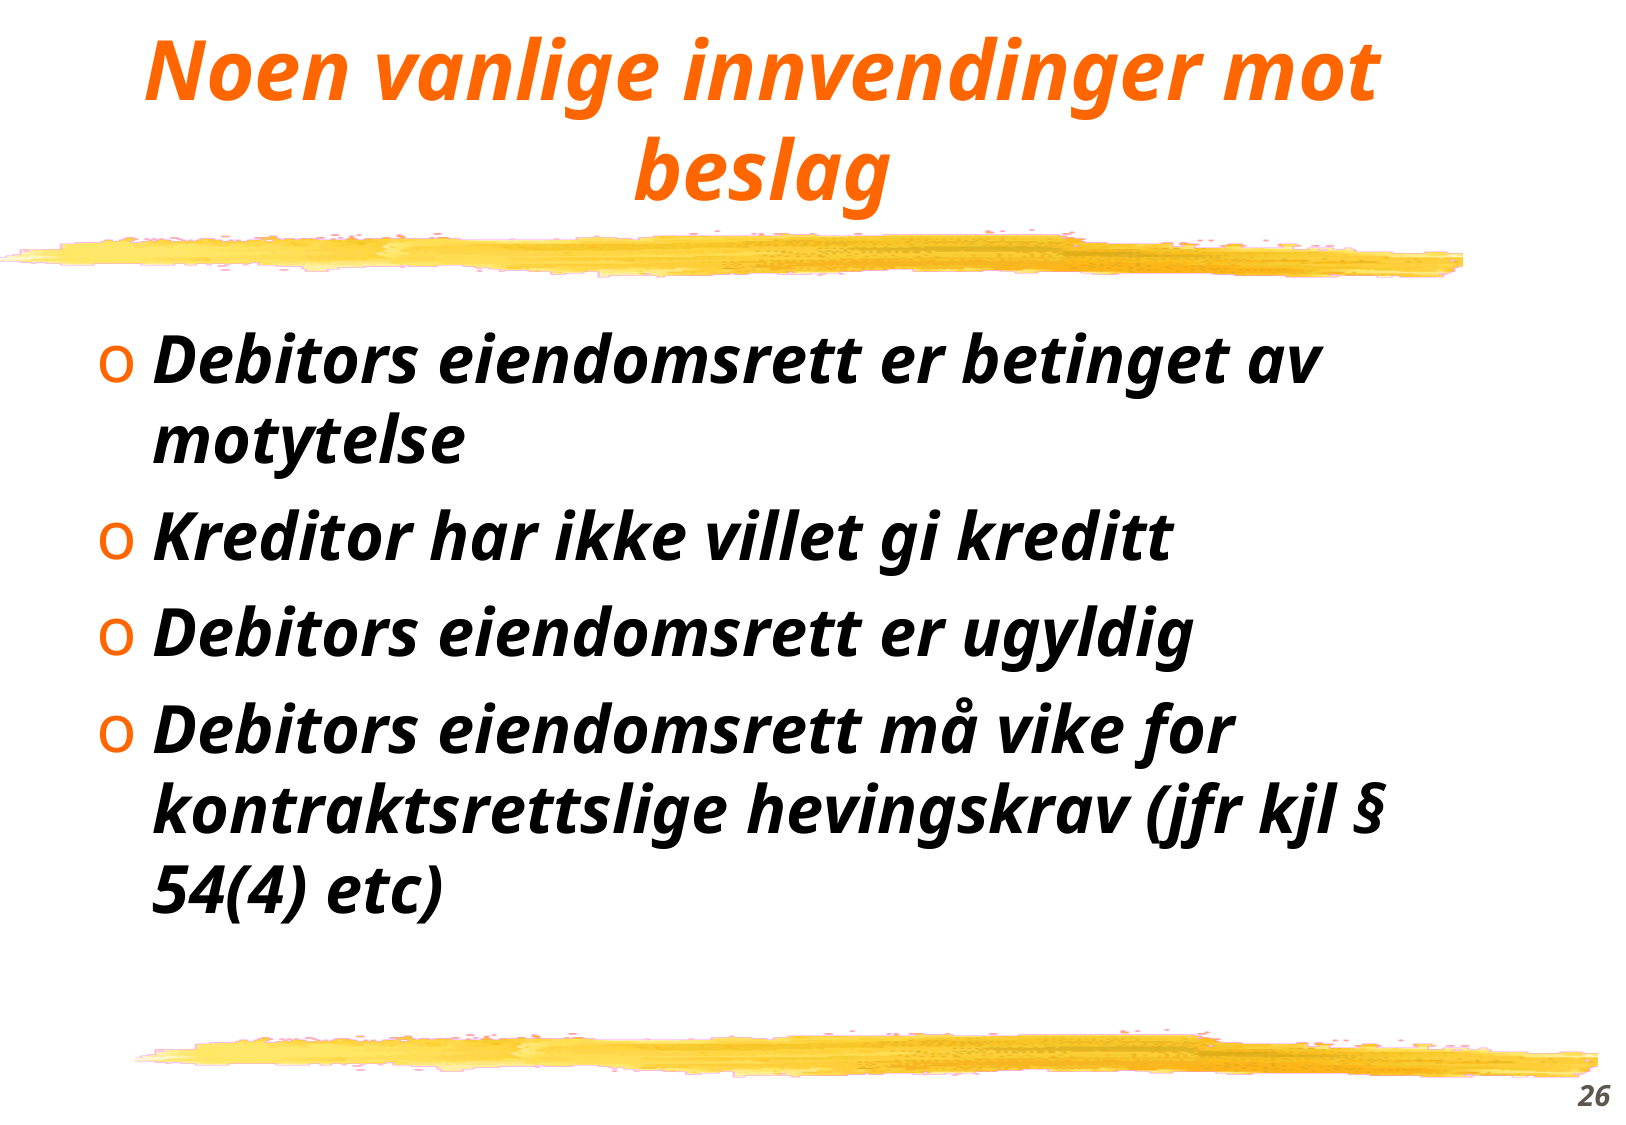

# Noen vanlige innvendinger mot beslag
Debitors eiendomsrett er betinget av motytelse
Kreditor har ikke villet gi kreditt
Debitors eiendomsrett er ugyldig
Debitors eiendomsrett må vike for kontraktsrettslige hevingskrav (jfr kjl § 54(4) etc)